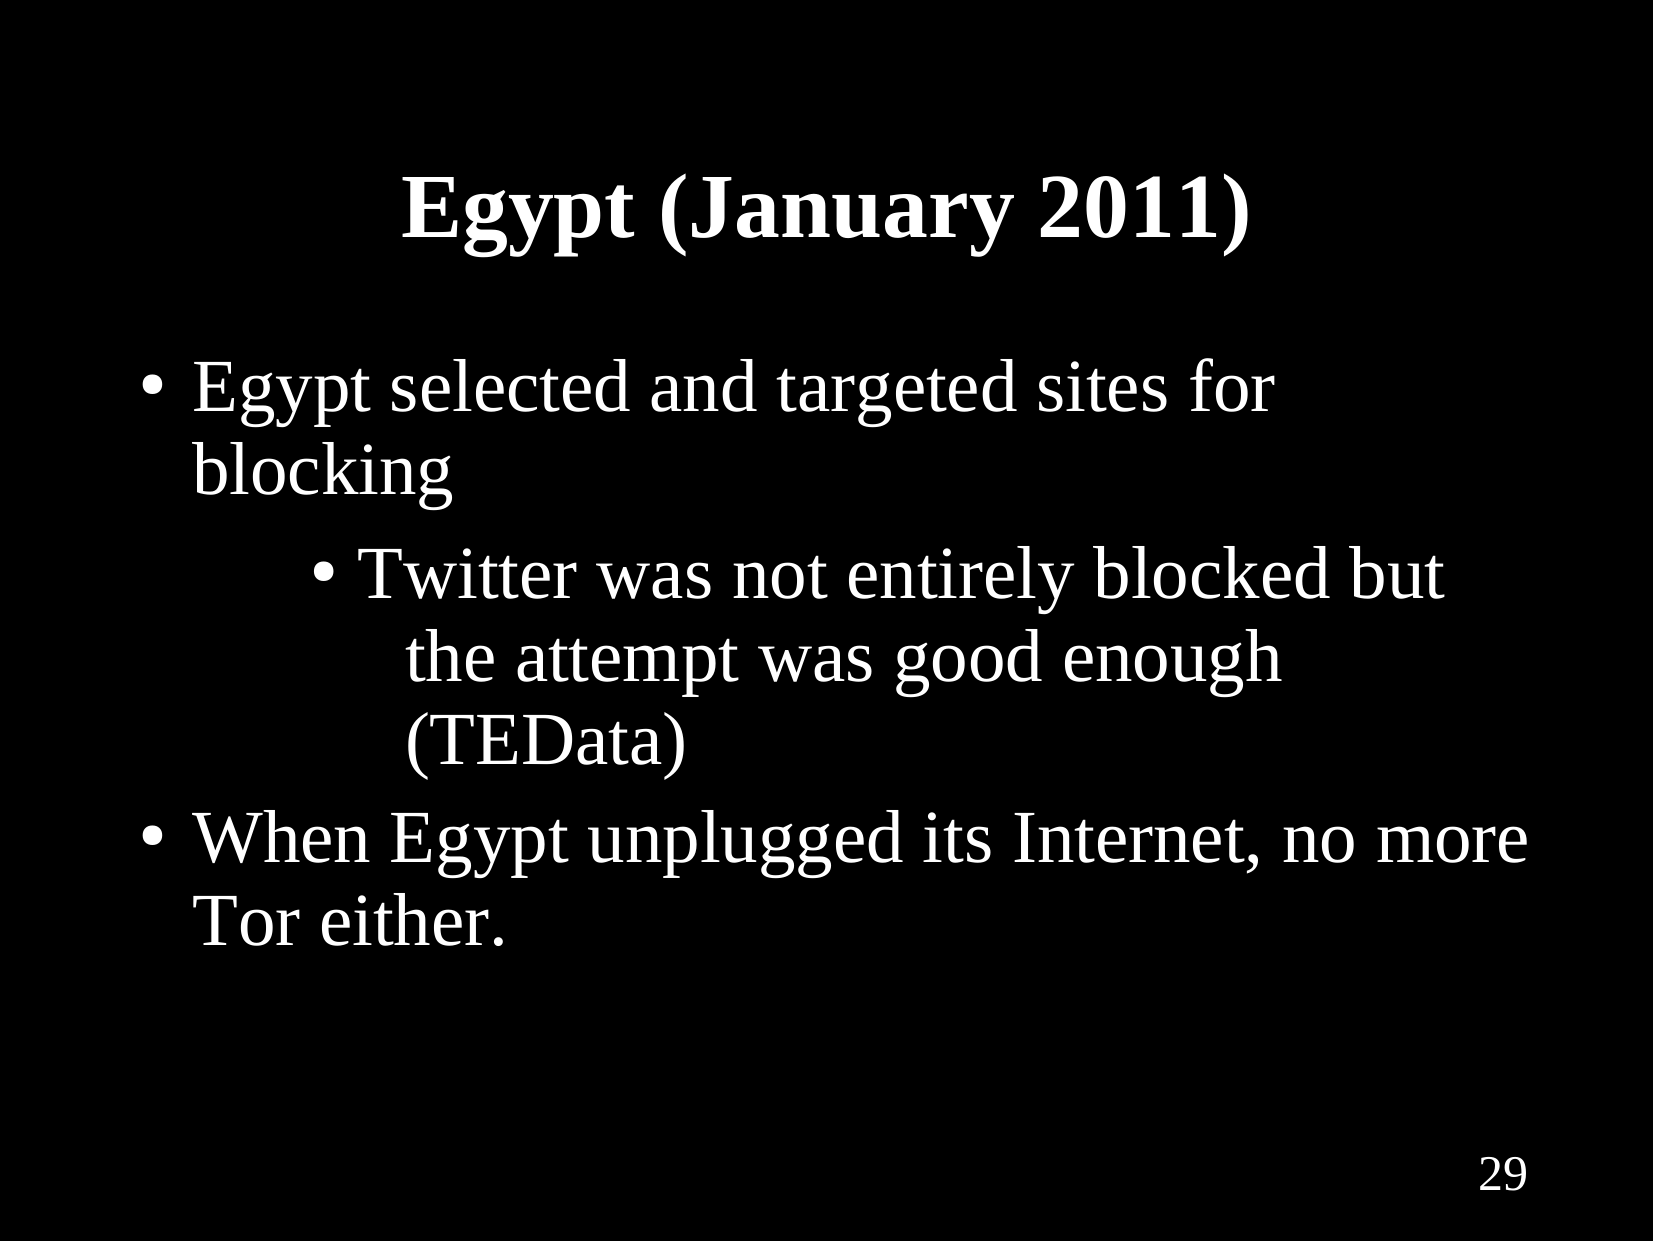

# Egypt (January 2011)
Egypt selected and targeted sites for blocking
Twitter was not entirely blocked but the attempt was good enough (TEData)
When Egypt unplugged its Internet, no more Tor either.